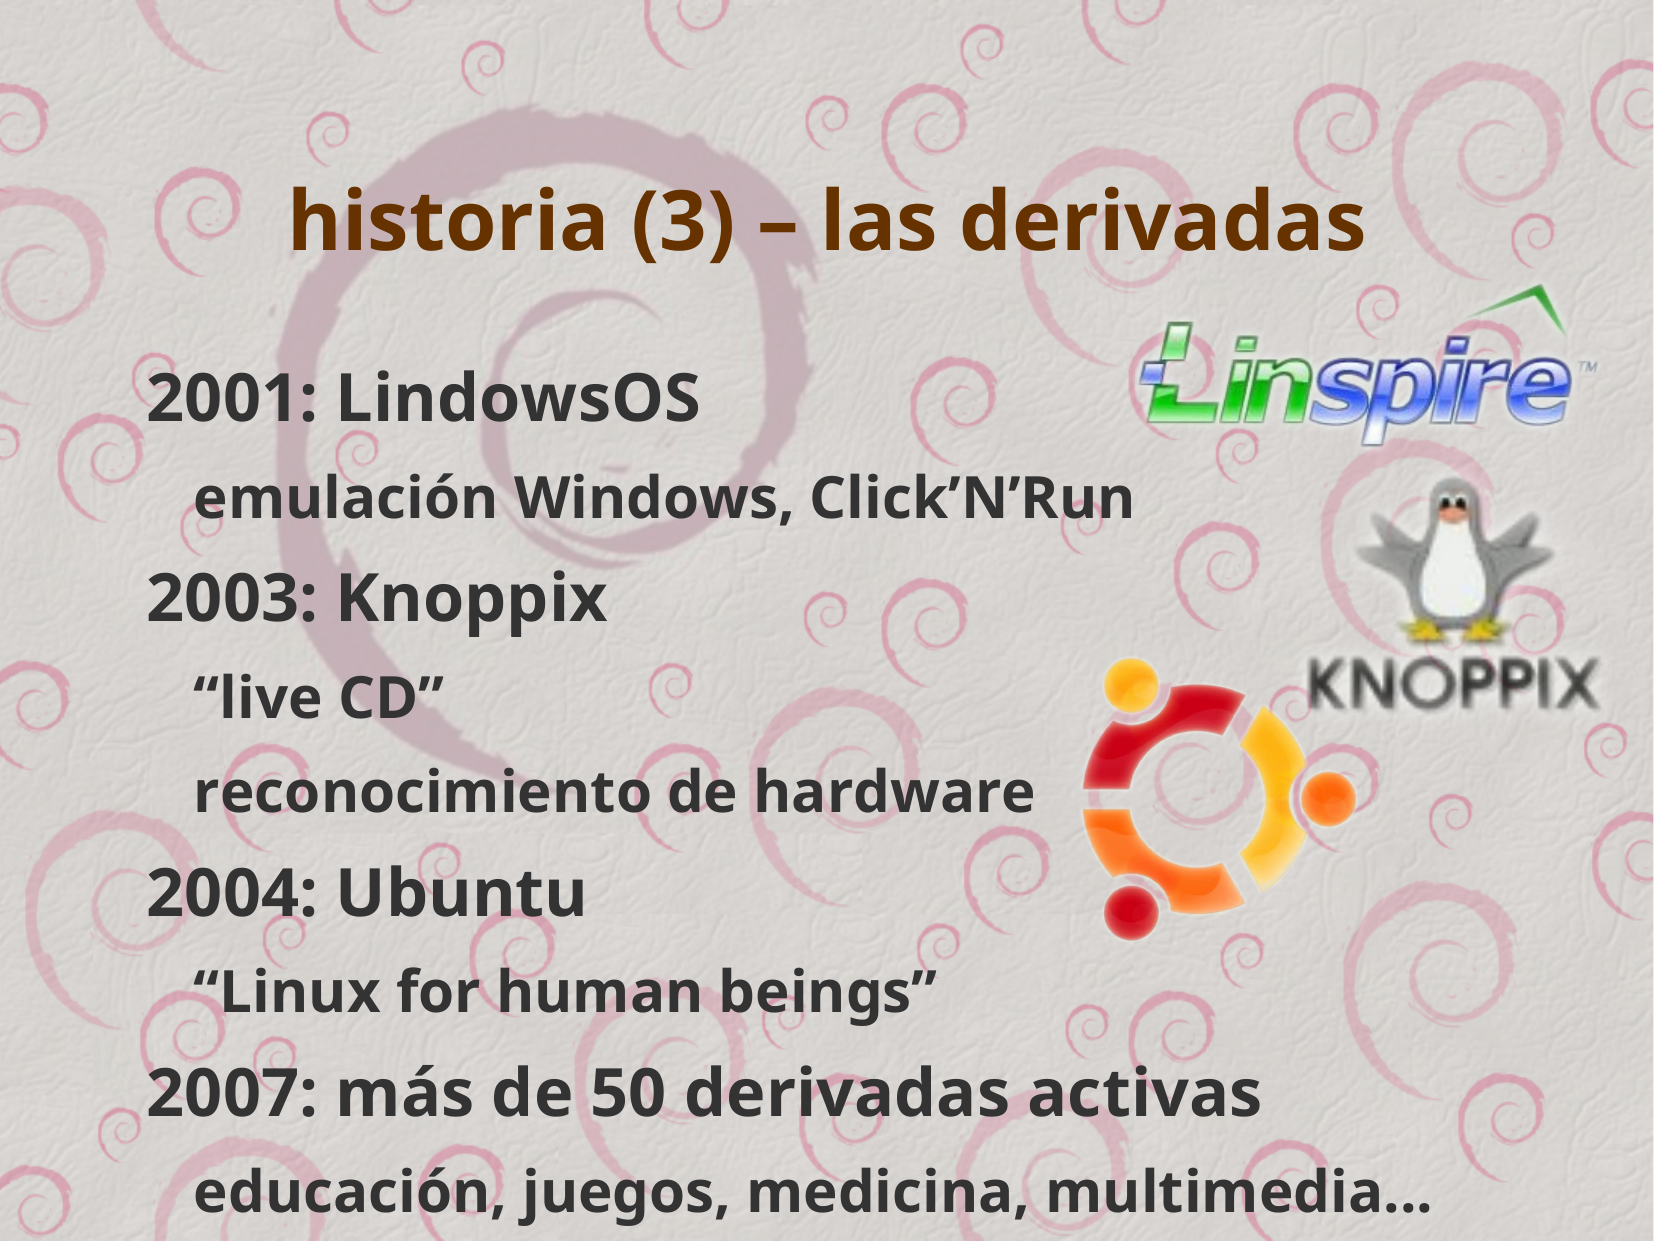

# historia (3) – las derivadas
2001: LindowsOS
emulación Windows, Click’N’Run
2003: Knoppix
“live CD”
reconocimiento de hardware
2004: Ubuntu
“Linux for human beings”
2007: más de 50 derivadas activas
educación, juegos, medicina, multimedia...